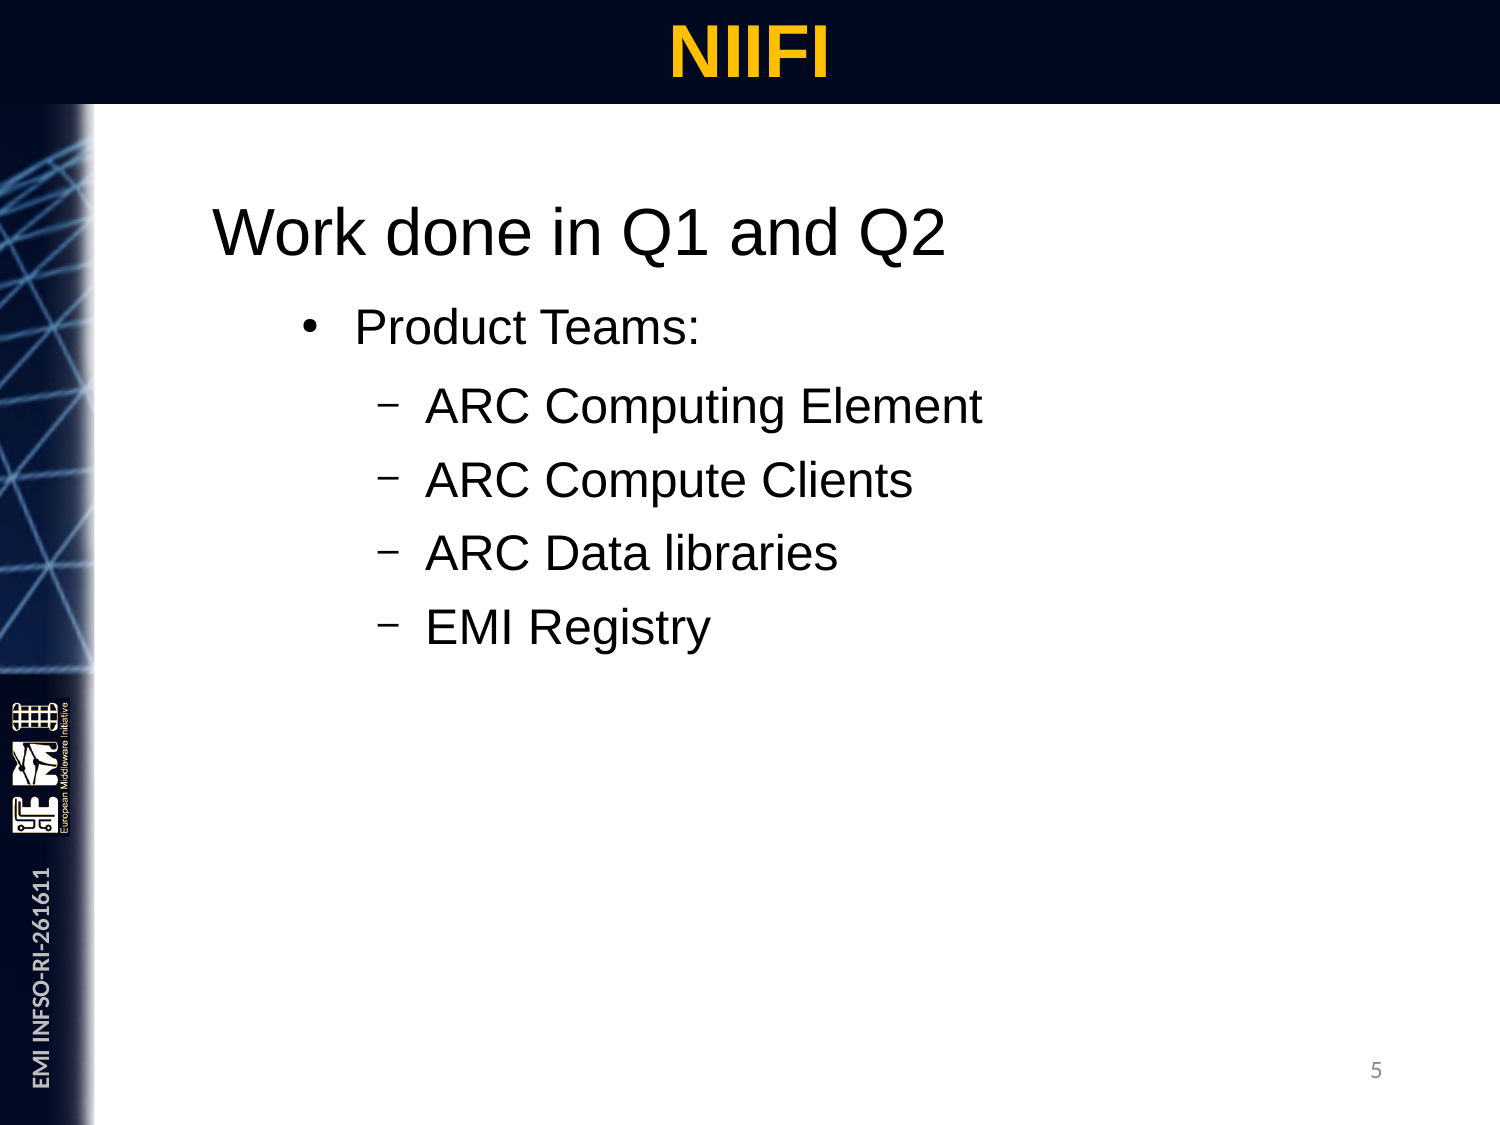

NIIFI
# Work done in Q1 and Q2
Product Teams:
ARC Computing Element
ARC Compute Clients
ARC Data libraries
EMI Registry